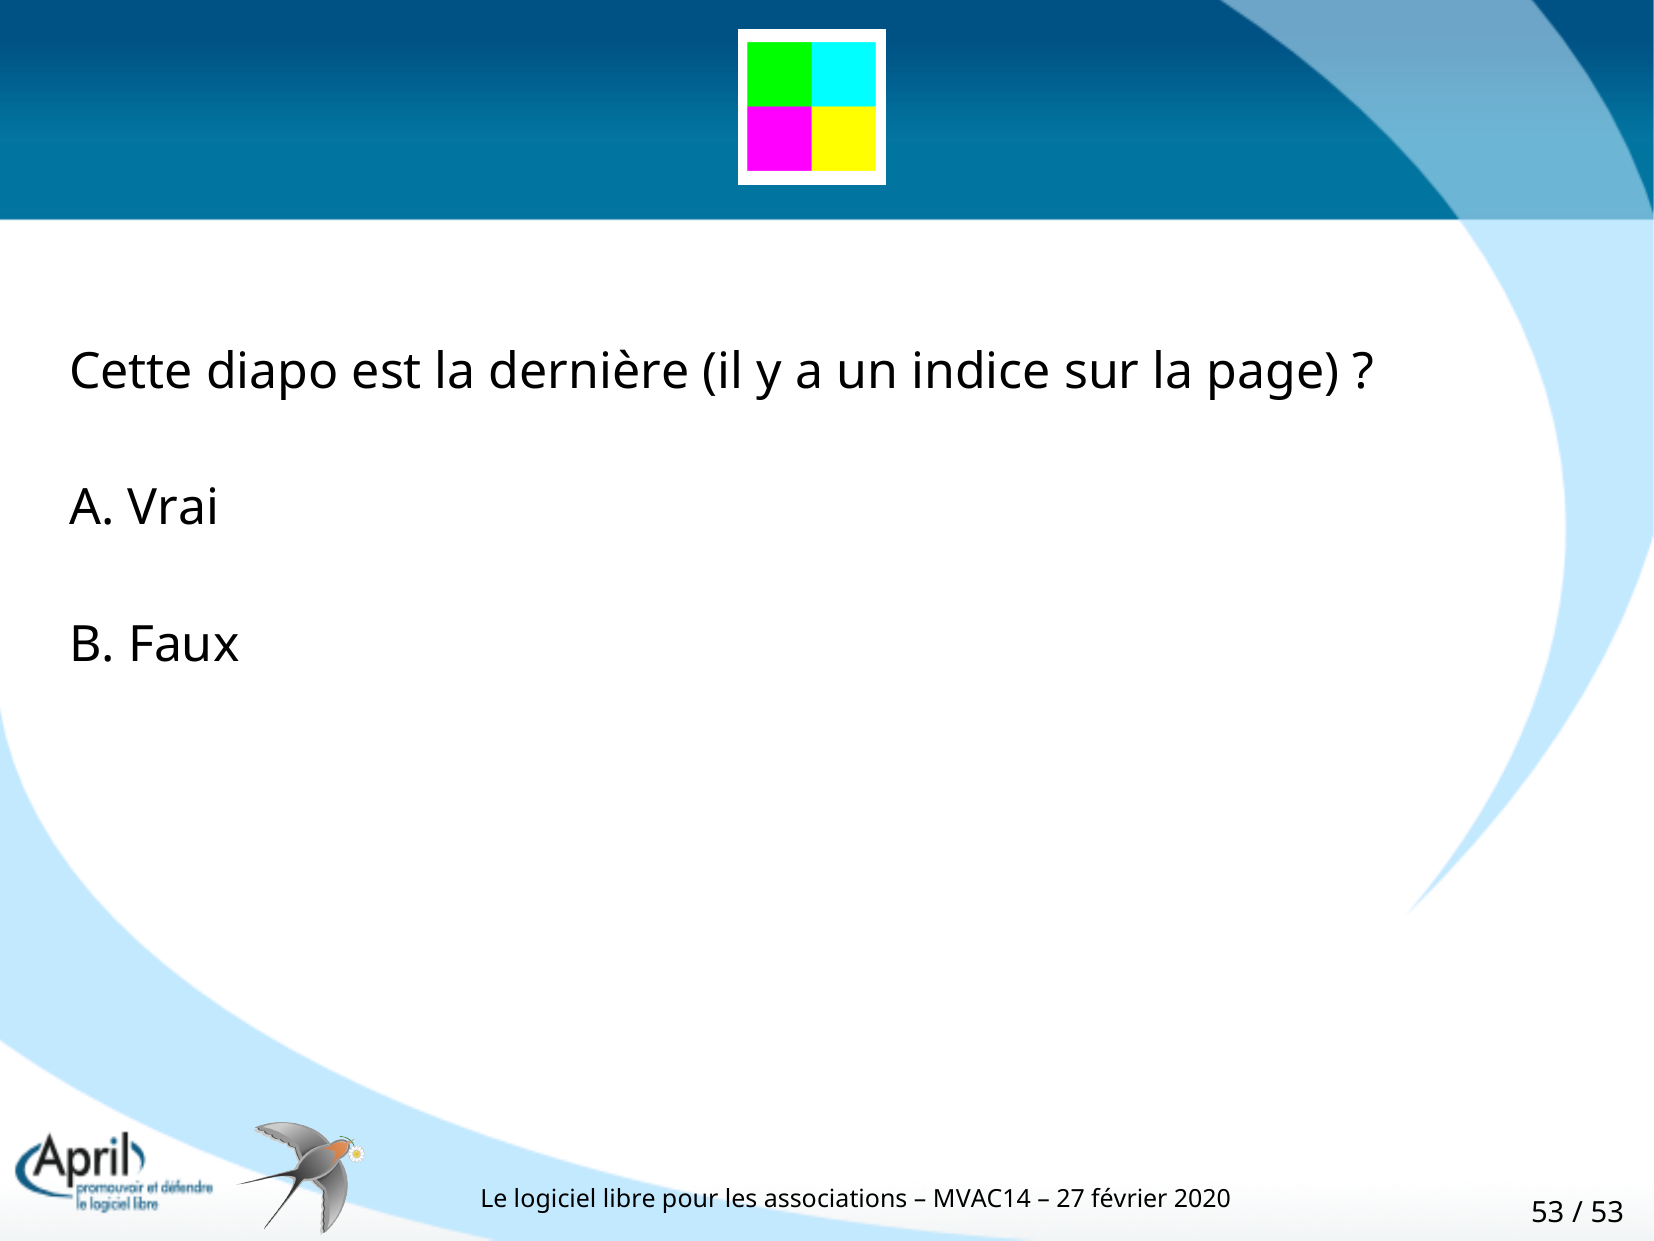

Cette diapo est la dernière (il y a un indice sur la page) ?
A. Vrai
B. Faux
53
POSS 2018